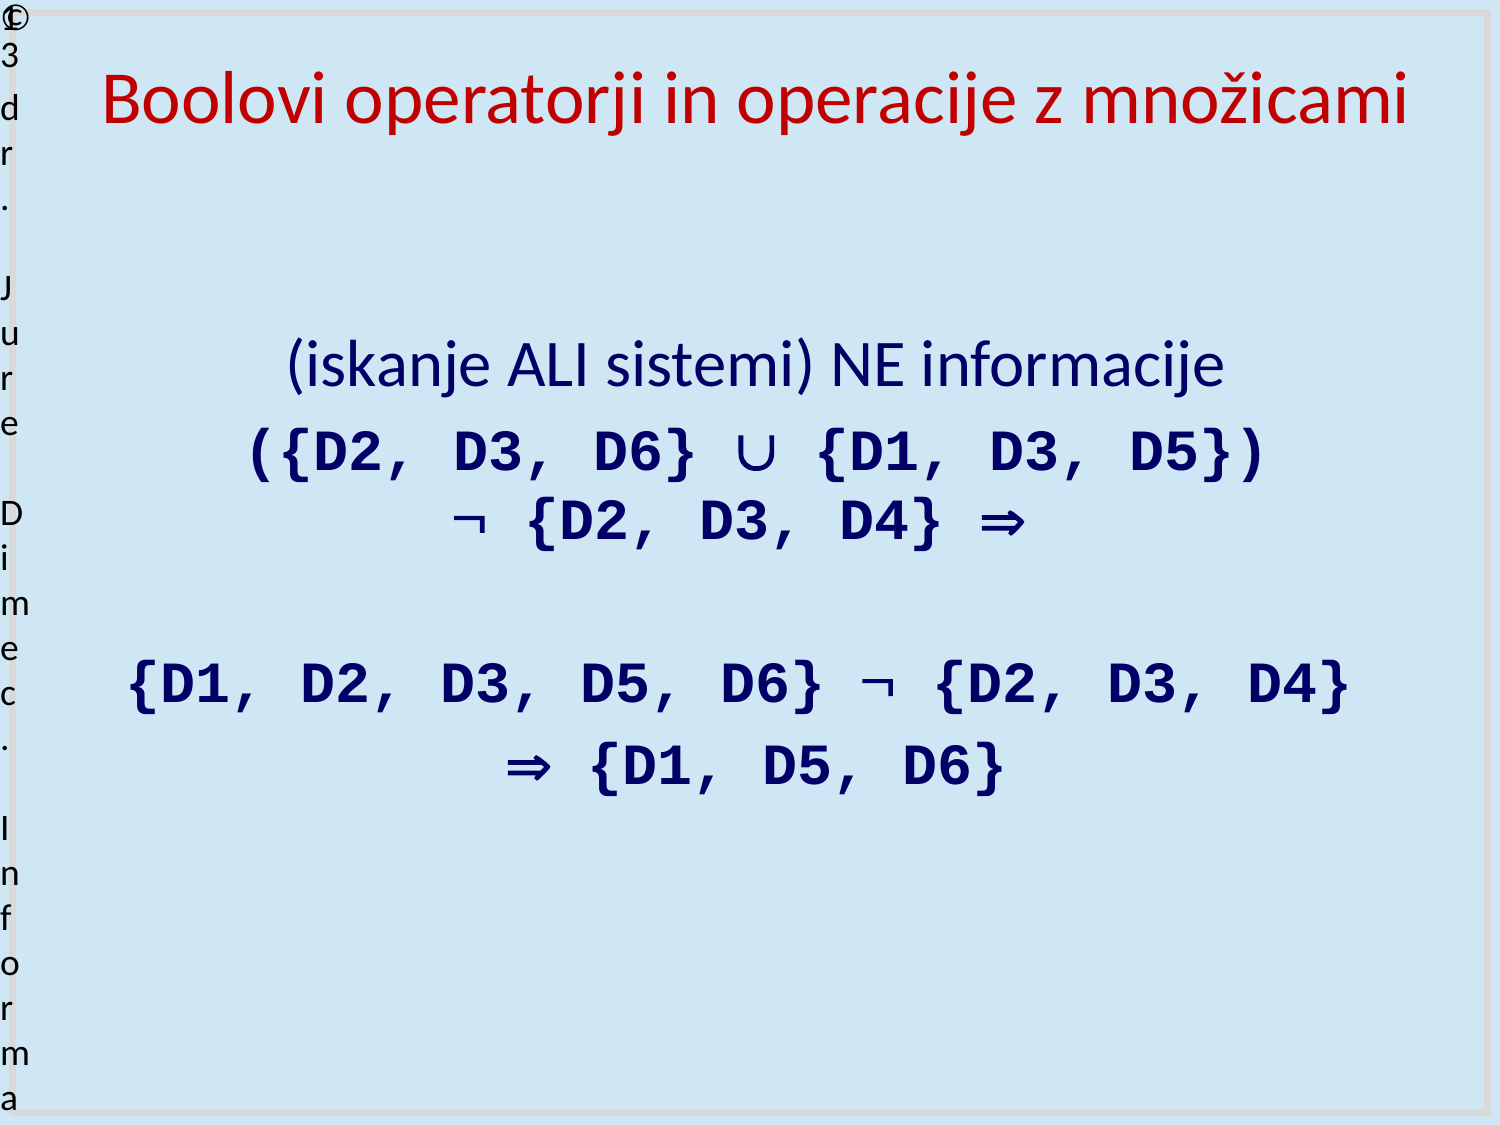

© dr. Jure Dimec. Informacijski viri na Internetu (2012 / 13). Iskalni modeli.
# Boolovi operatorji in operacije z množicami
(iskanje ALI sistemi) NE informacije
({D2, D3, D6}  {D1, D3, D5})
 {D2, D3, D4} 
{D1, D2, D3, D5, D6}  {D2, D3, D4}
 {D1, D5, D6}